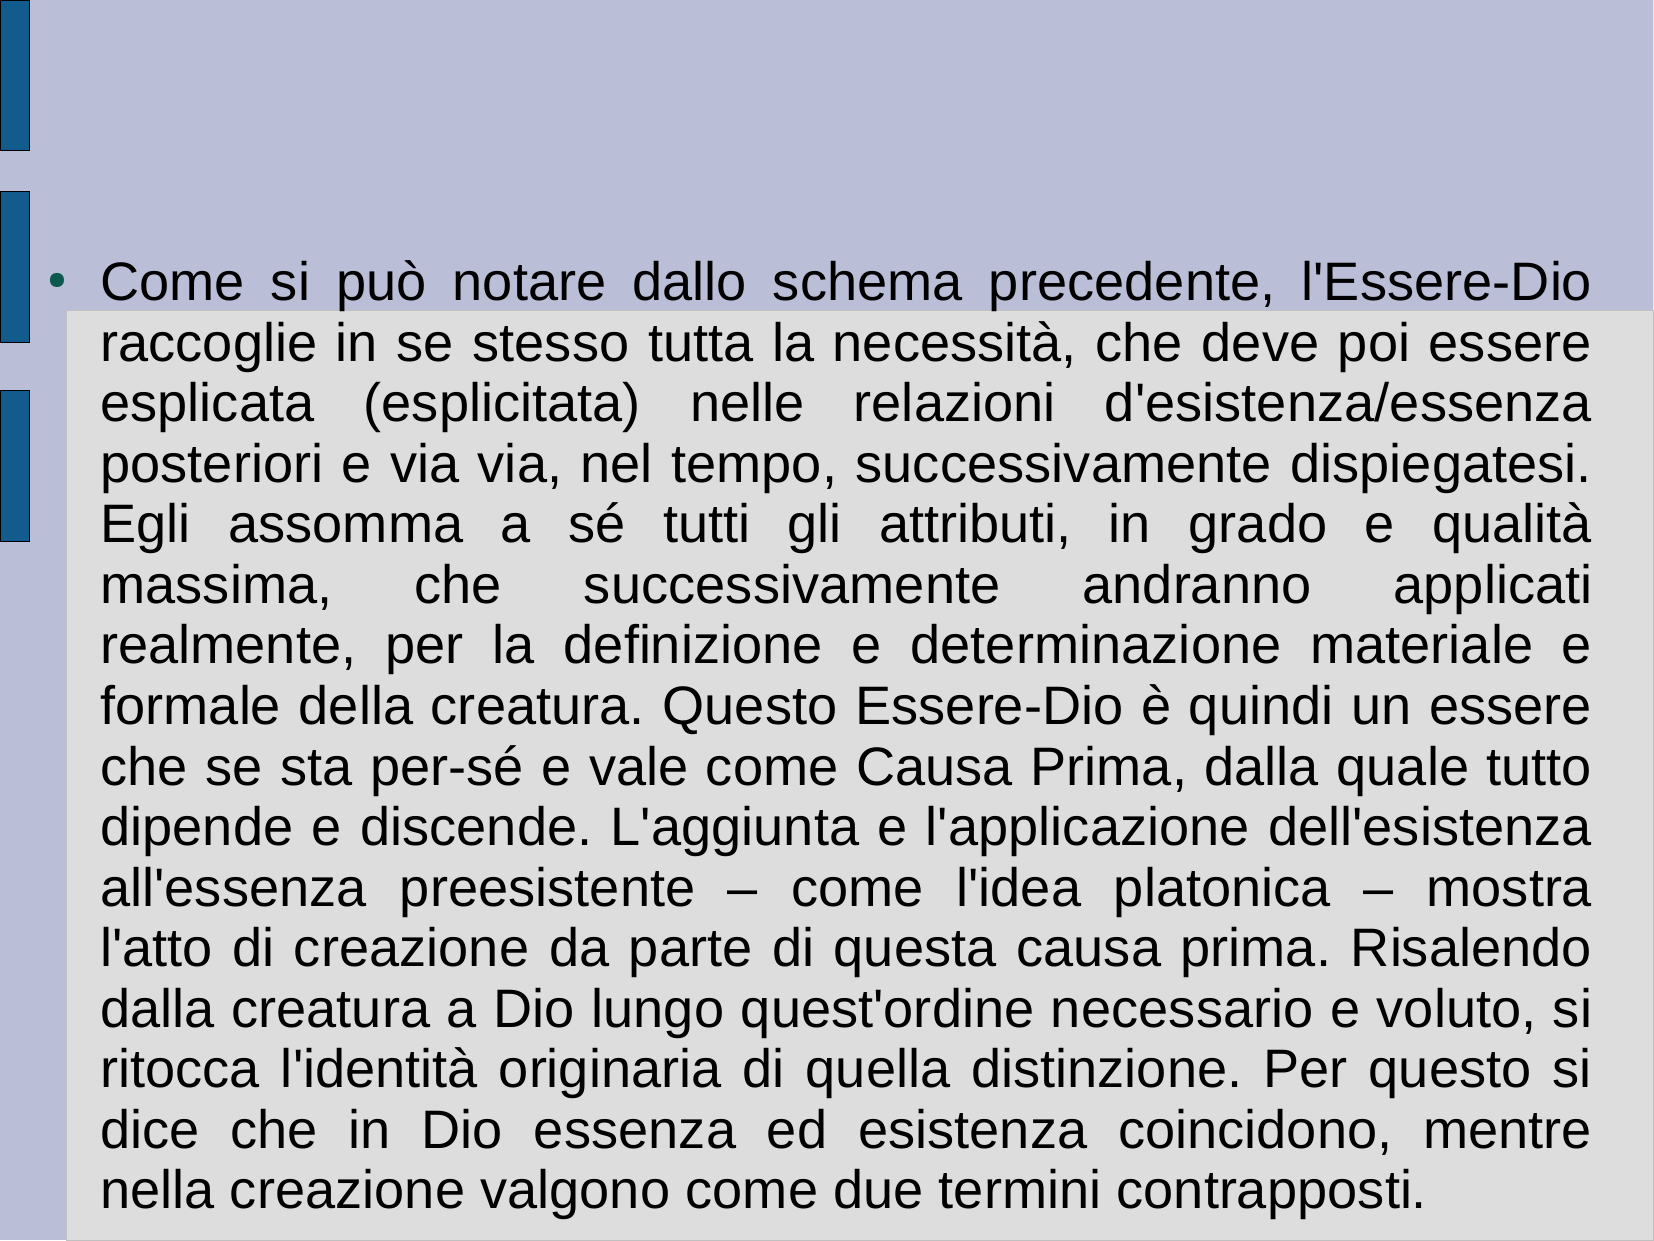

#
Come si può notare dallo schema precedente, l'Essere-Dio raccoglie in se stesso tutta la necessità, che deve poi essere esplicata (esplicitata) nelle relazioni d'esistenza/essenza posteriori e via via, nel tempo, successivamente dispiegatesi. Egli assomma a sé tutti gli attributi, in grado e qualità massima, che successivamente andranno applicati realmente, per la definizione e determinazione materiale e formale della creatura. Questo Essere-Dio è quindi un essere che se sta per-sé e vale come Causa Prima, dalla quale tutto dipende e discende. L'aggiunta e l'applicazione dell'esistenza all'essenza preesistente – come l'idea platonica – mostra l'atto di creazione da parte di questa causa prima. Risalendo dalla creatura a Dio lungo quest'ordine necessario e voluto, si ritocca l'identità originaria di quella distinzione. Per questo si dice che in Dio essenza ed esistenza coincidono, mentre nella creazione valgono come due termini contrapposti.